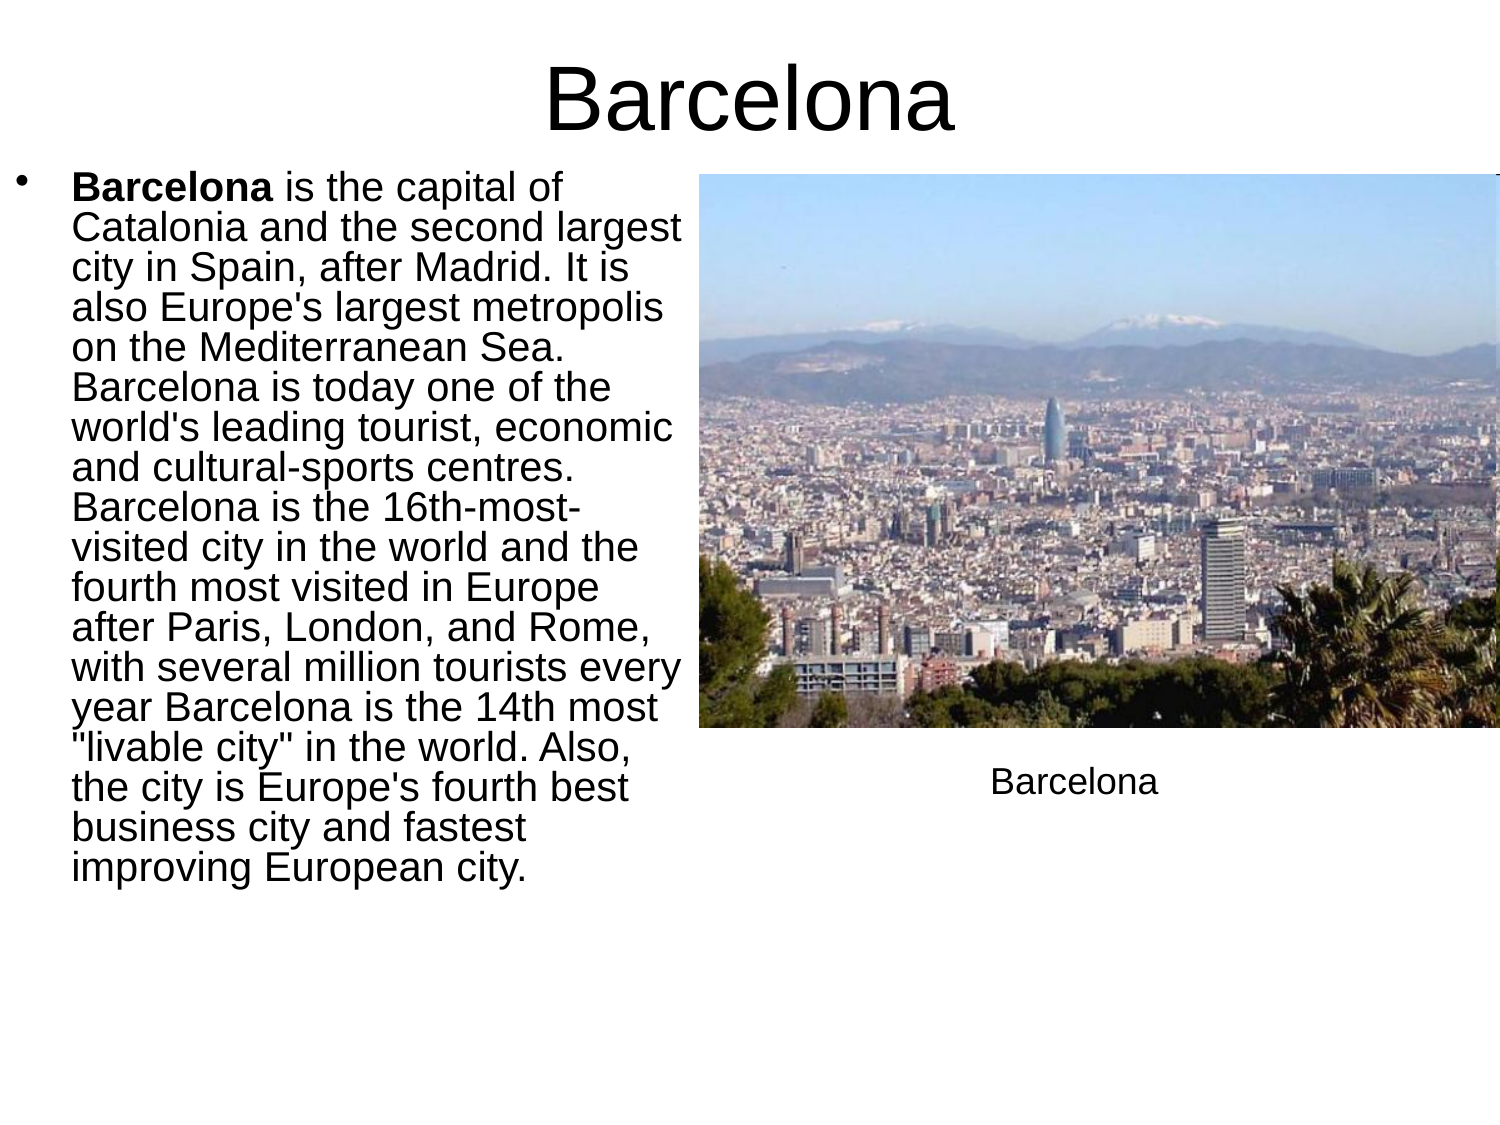

# Barcelona
Barcelona is the capital of Catalonia and the second largest city in Spain, after Madrid. It is also Europe's largest metropolis on the Mediterranean Sea. Barcelona is today one of the world's leading tourist, economic and cultural-sports centres. Barcelona is the 16th-most-visited city in the world and the fourth most visited in Europe after Paris, London, and Rome, with several million tourists every year Barcelona is the 14th most "livable city" in the world. Also, the city is Europe's fourth best business city and fastest improving European city.
Barcelona